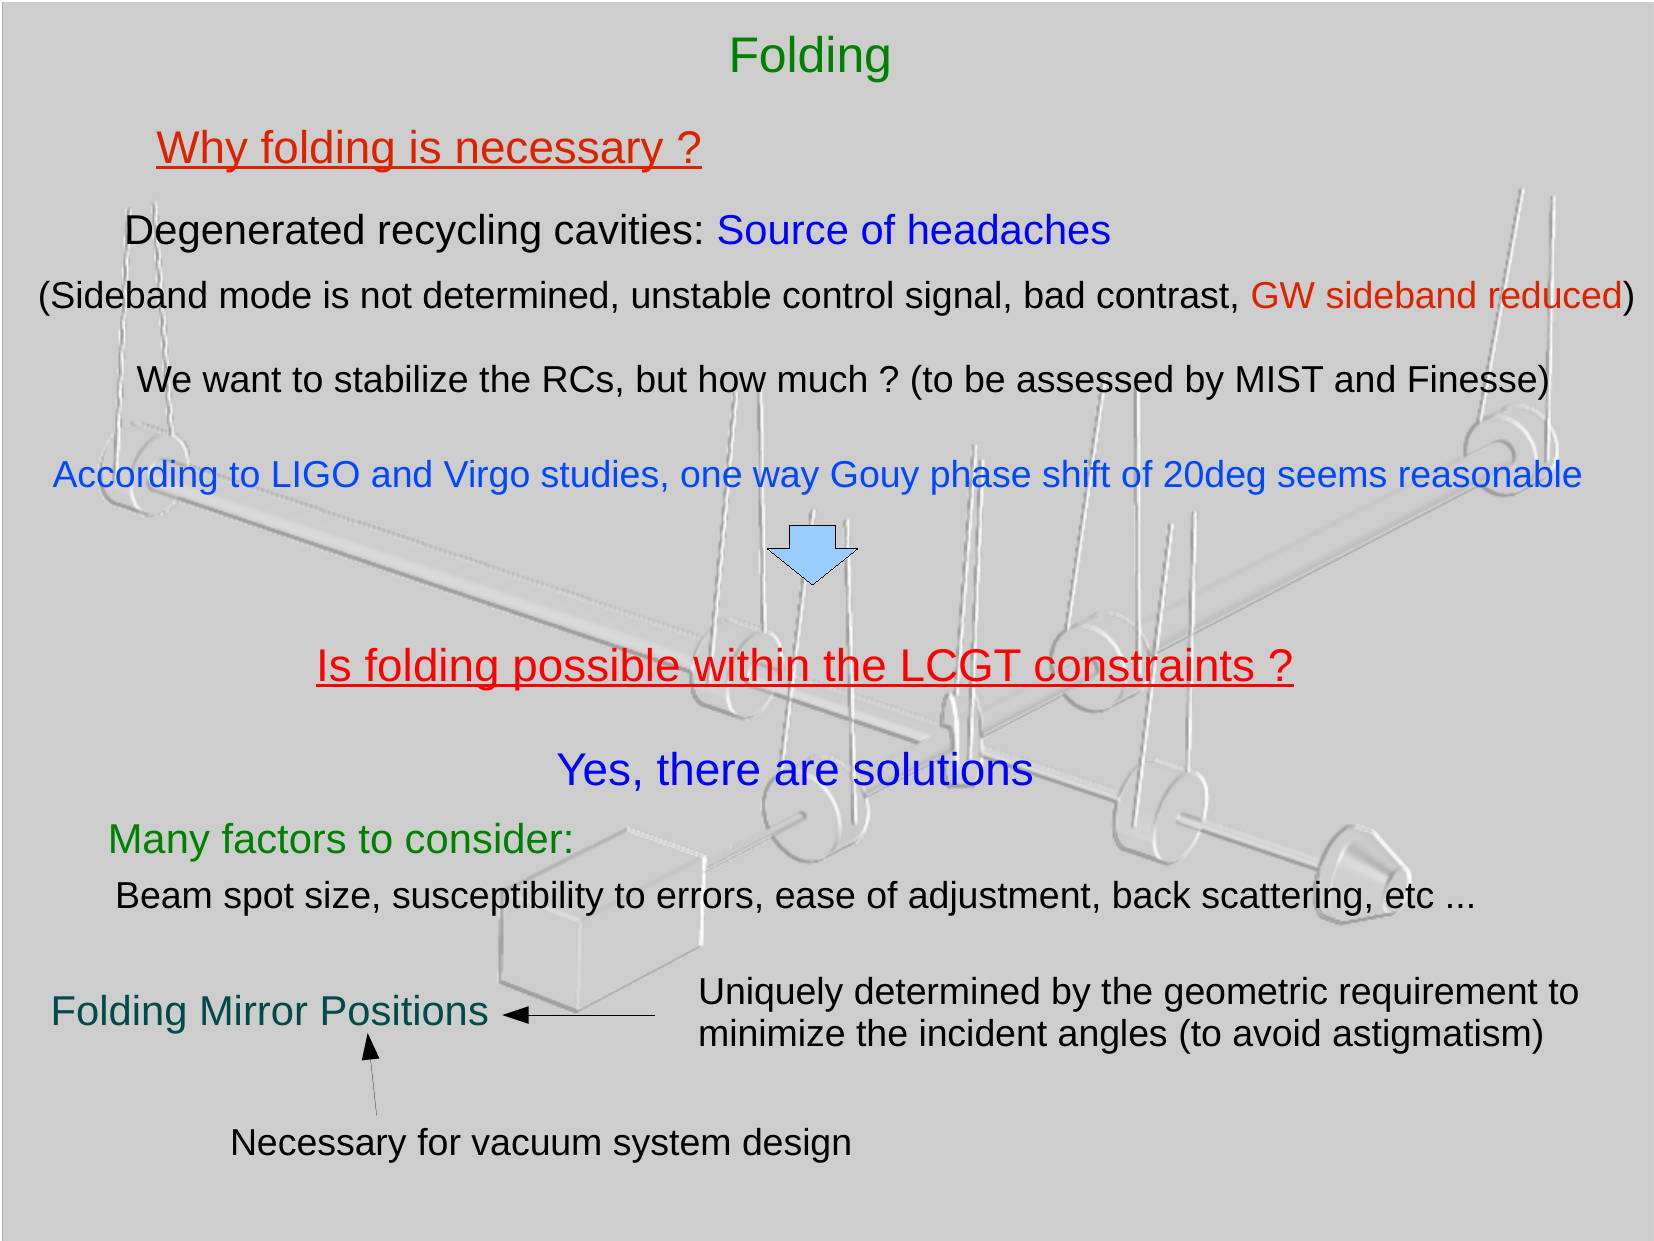

Folding
Why folding is necessary ?
Degenerated recycling cavities: Source of headaches
(Sideband mode is not determined, unstable control signal, bad contrast, GW sideband reduced)
We want to stabilize the RCs, but how much ? (to be assessed by MIST and Finesse)
According to LIGO and Virgo studies, one way Gouy phase shift of 20deg seems reasonable
Is folding possible within the LCGT constraints ?
Yes, there are solutions
Many factors to consider:
Beam spot size, susceptibility to errors, ease of adjustment, back scattering, etc ...
Uniquely determined by the geometric requirement to
minimize the incident angles (to avoid astigmatism)
Folding Mirror Positions
Necessary for vacuum system design